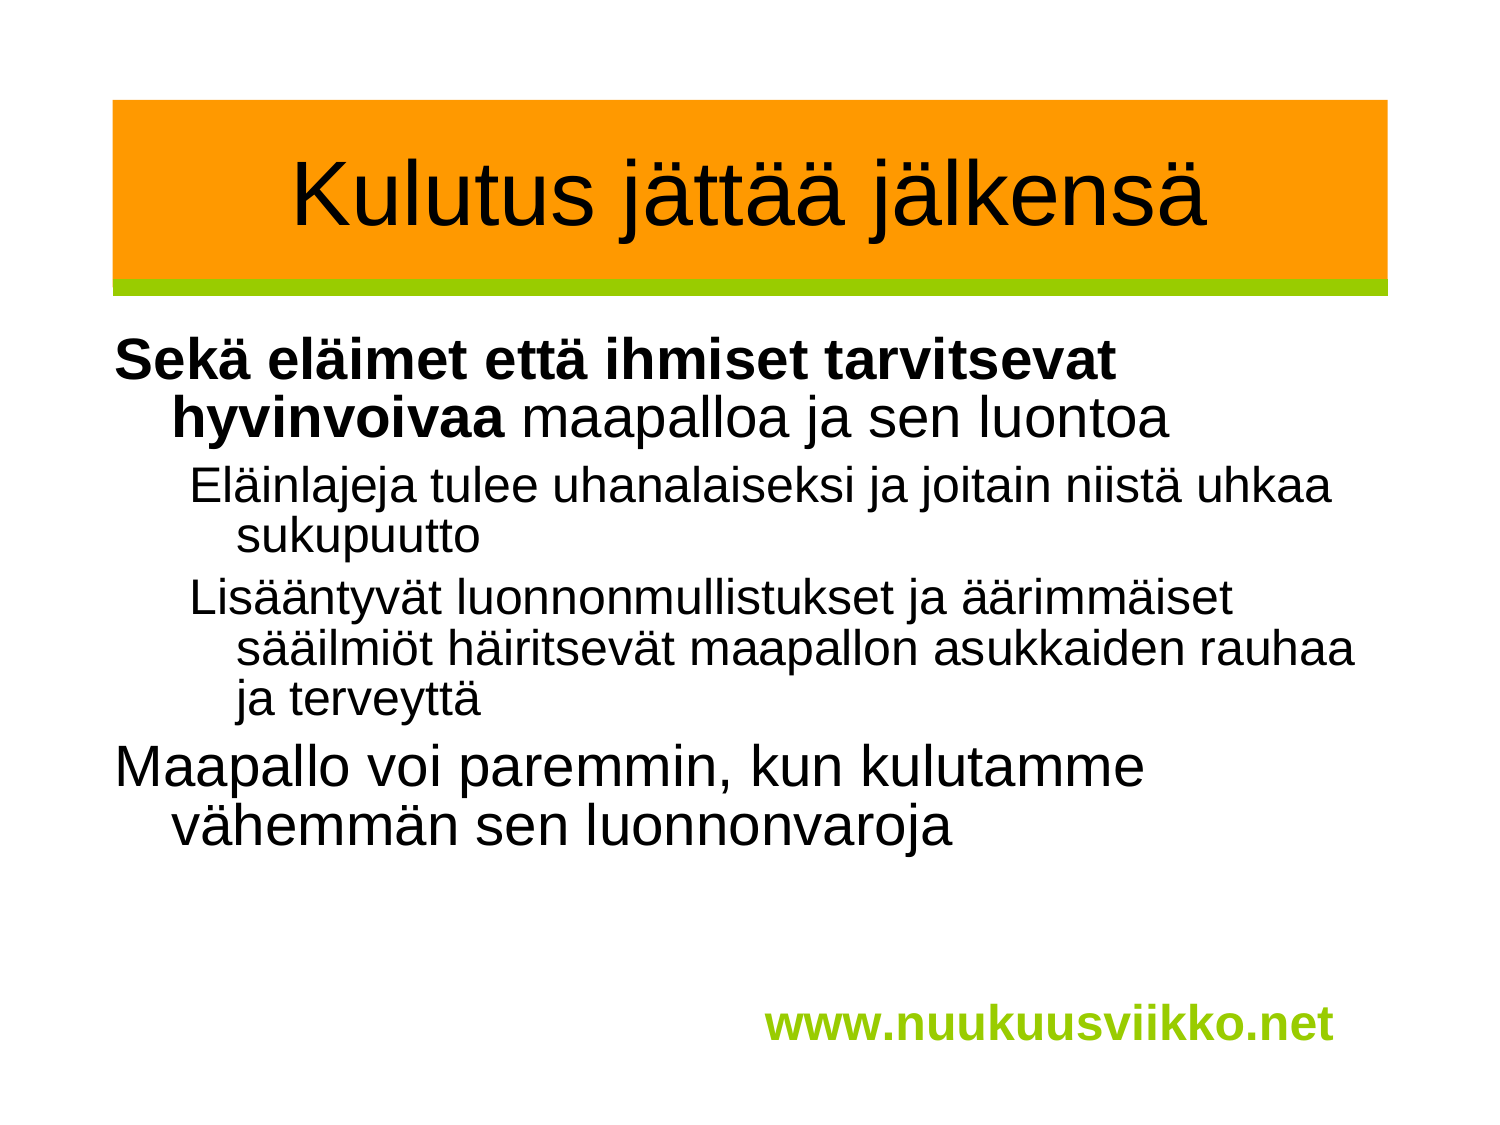

# Kulutus jättää jälkensä
Sekä eläimet että ihmiset tarvitsevat hyvinvoivaa maapalloa ja sen luontoa
Eläinlajeja tulee uhanalaiseksi ja joitain niistä uhkaa sukupuutto
Lisääntyvät luonnonmullistukset ja äärimmäiset sääilmiöt häiritsevät maapallon asukkaiden rauhaa ja terveyttä
Maapallo voi paremmin, kun kulutamme vähemmän sen luonnonvaroja
www.nuukuusviikko.net